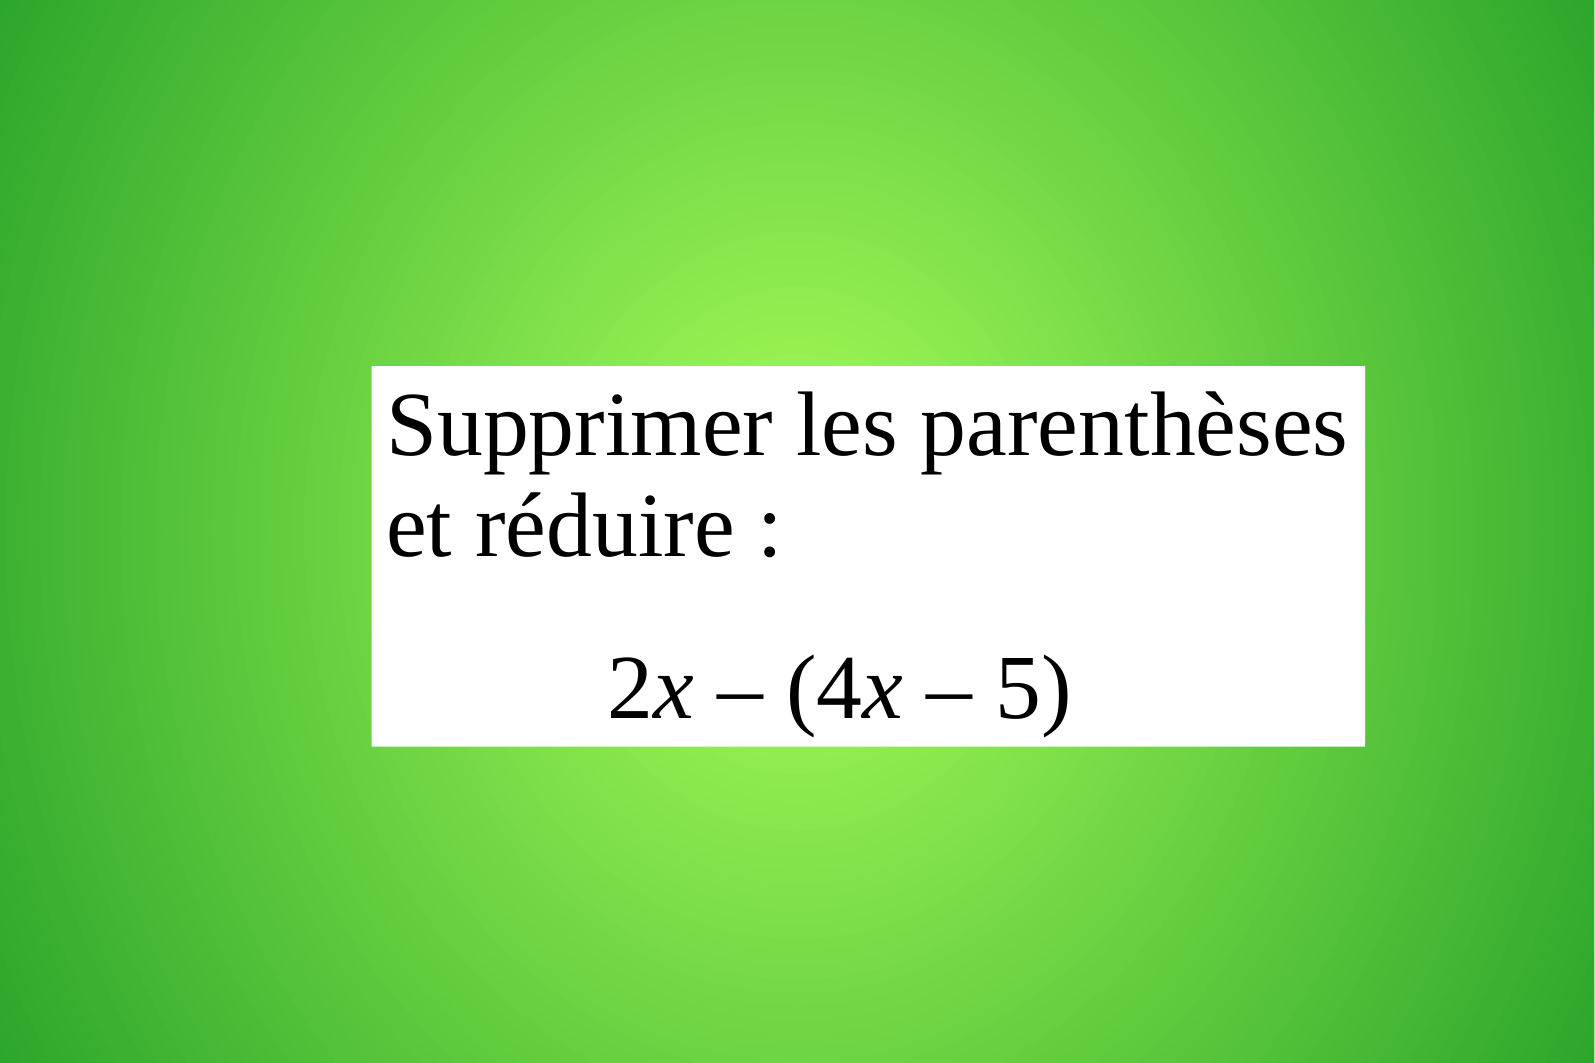

Supprimer les parenthèses
et réduire :
			2x – (4x – 5)